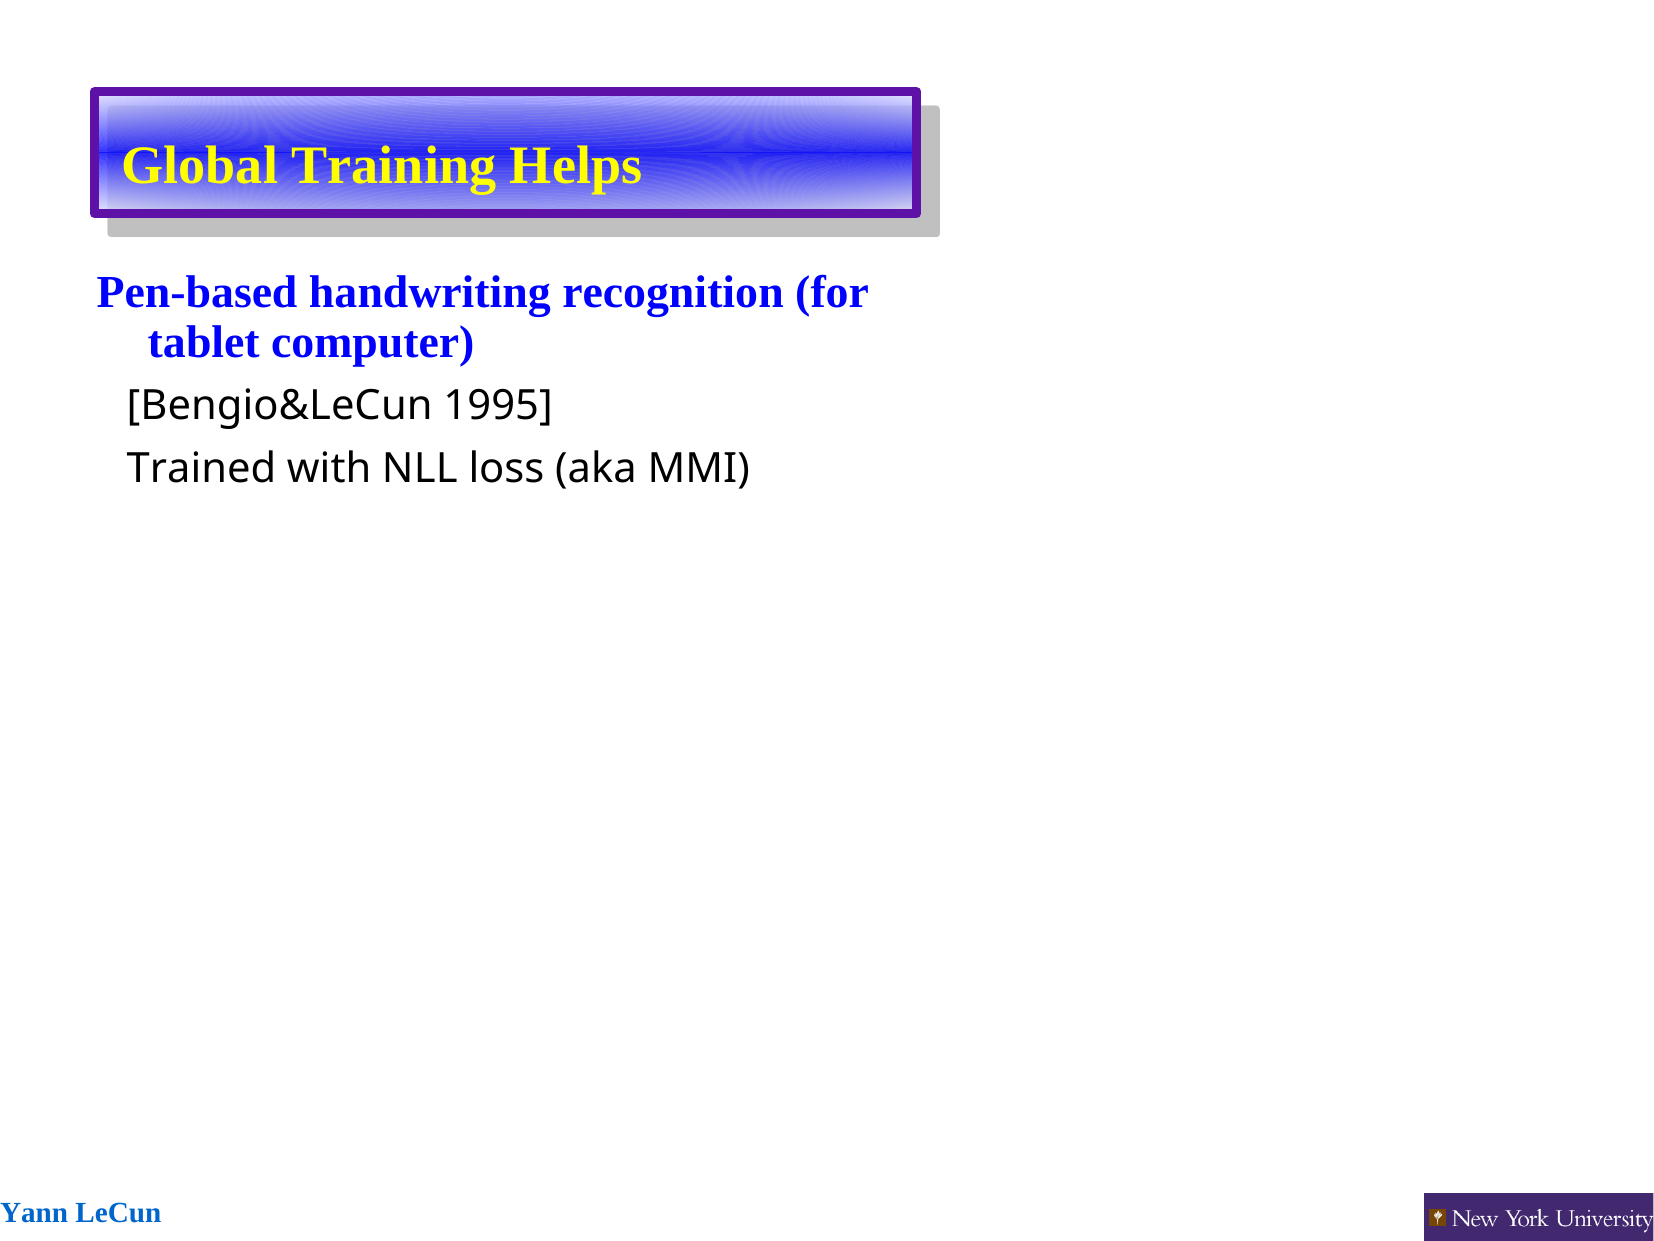

# Global Training Helps
Pen-based handwriting recognition (for tablet computer)
[Bengio&LeCun 1995]
Trained with NLL loss (aka MMI)